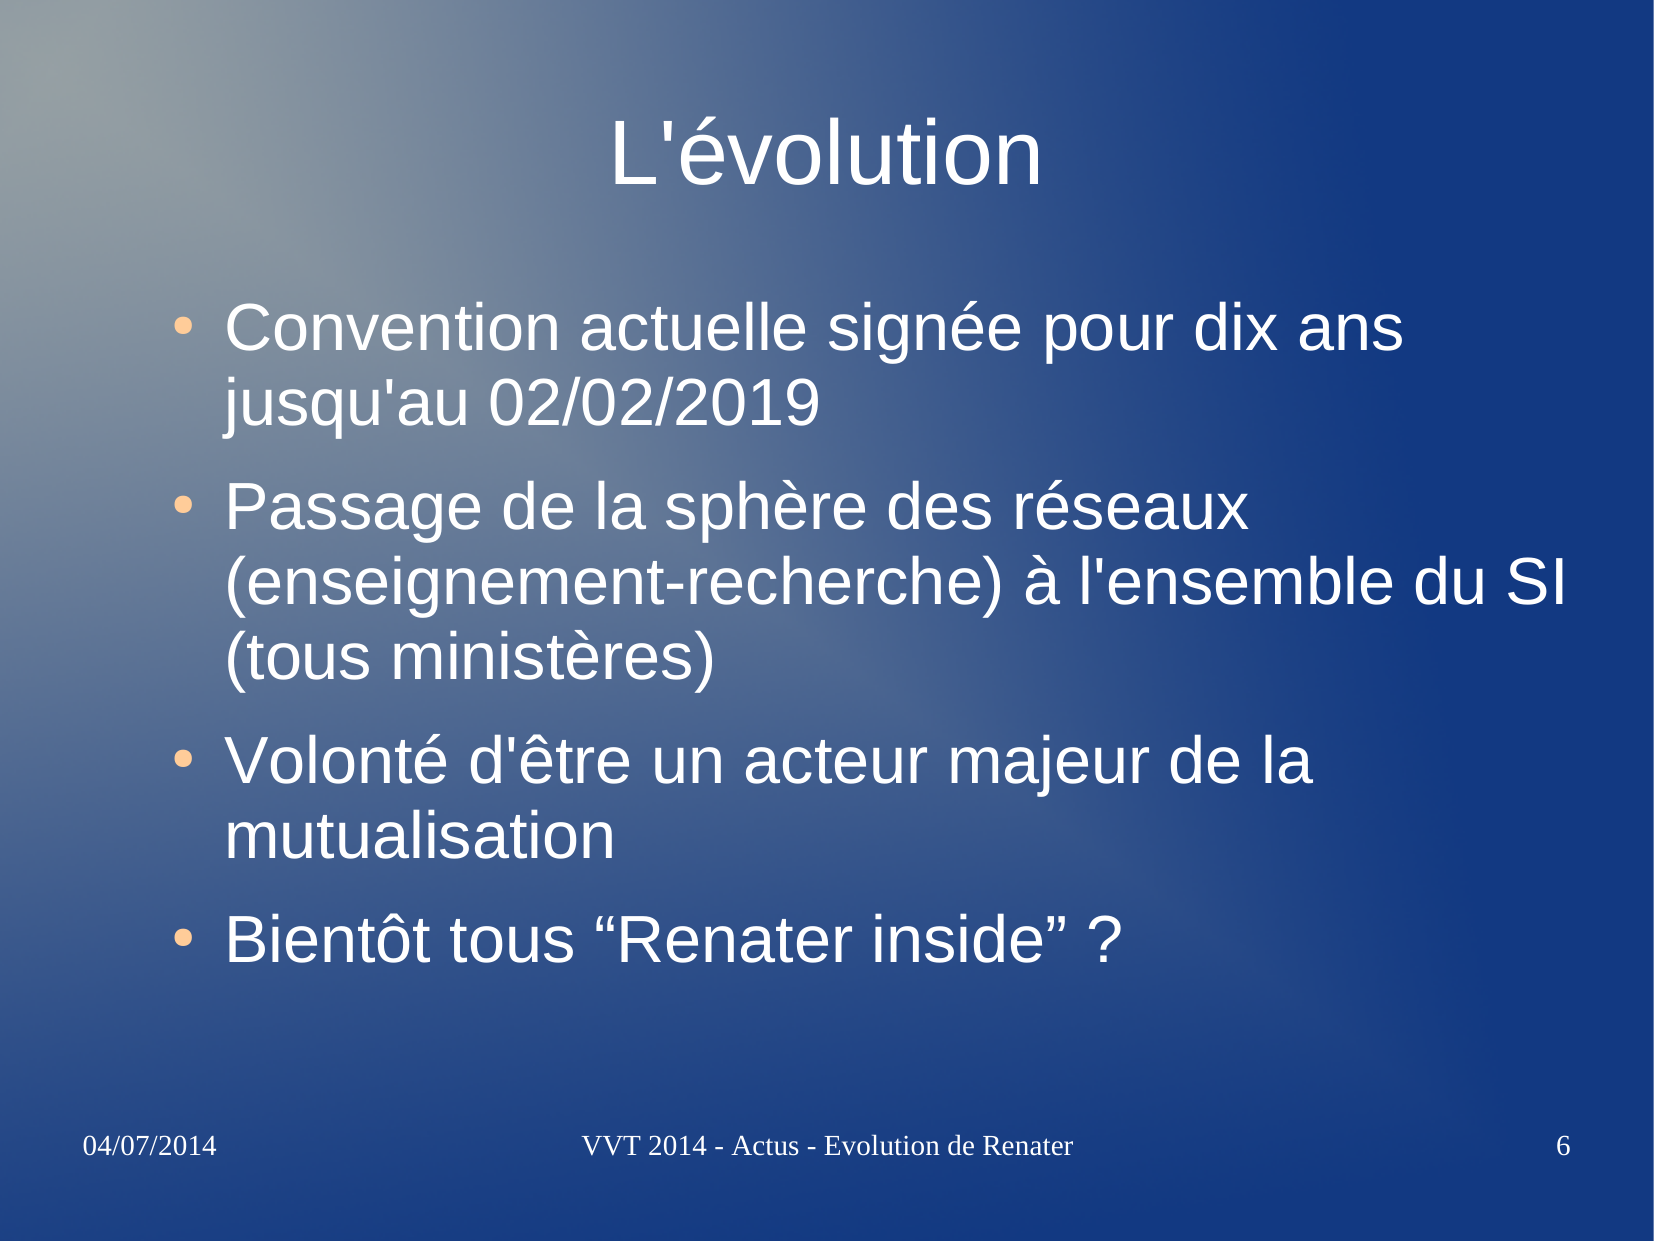

# L'évolution
Convention actuelle signée pour dix ans jusqu'au 02/02/2019
Passage de la sphère des réseaux (enseignement-recherche) à l'ensemble du SI (tous ministères)
Volonté d'être un acteur majeur de la mutualisation
Bientôt tous “Renater inside” ?
04/07/2014
VVT 2014 - Actus - Evolution de Renater
6